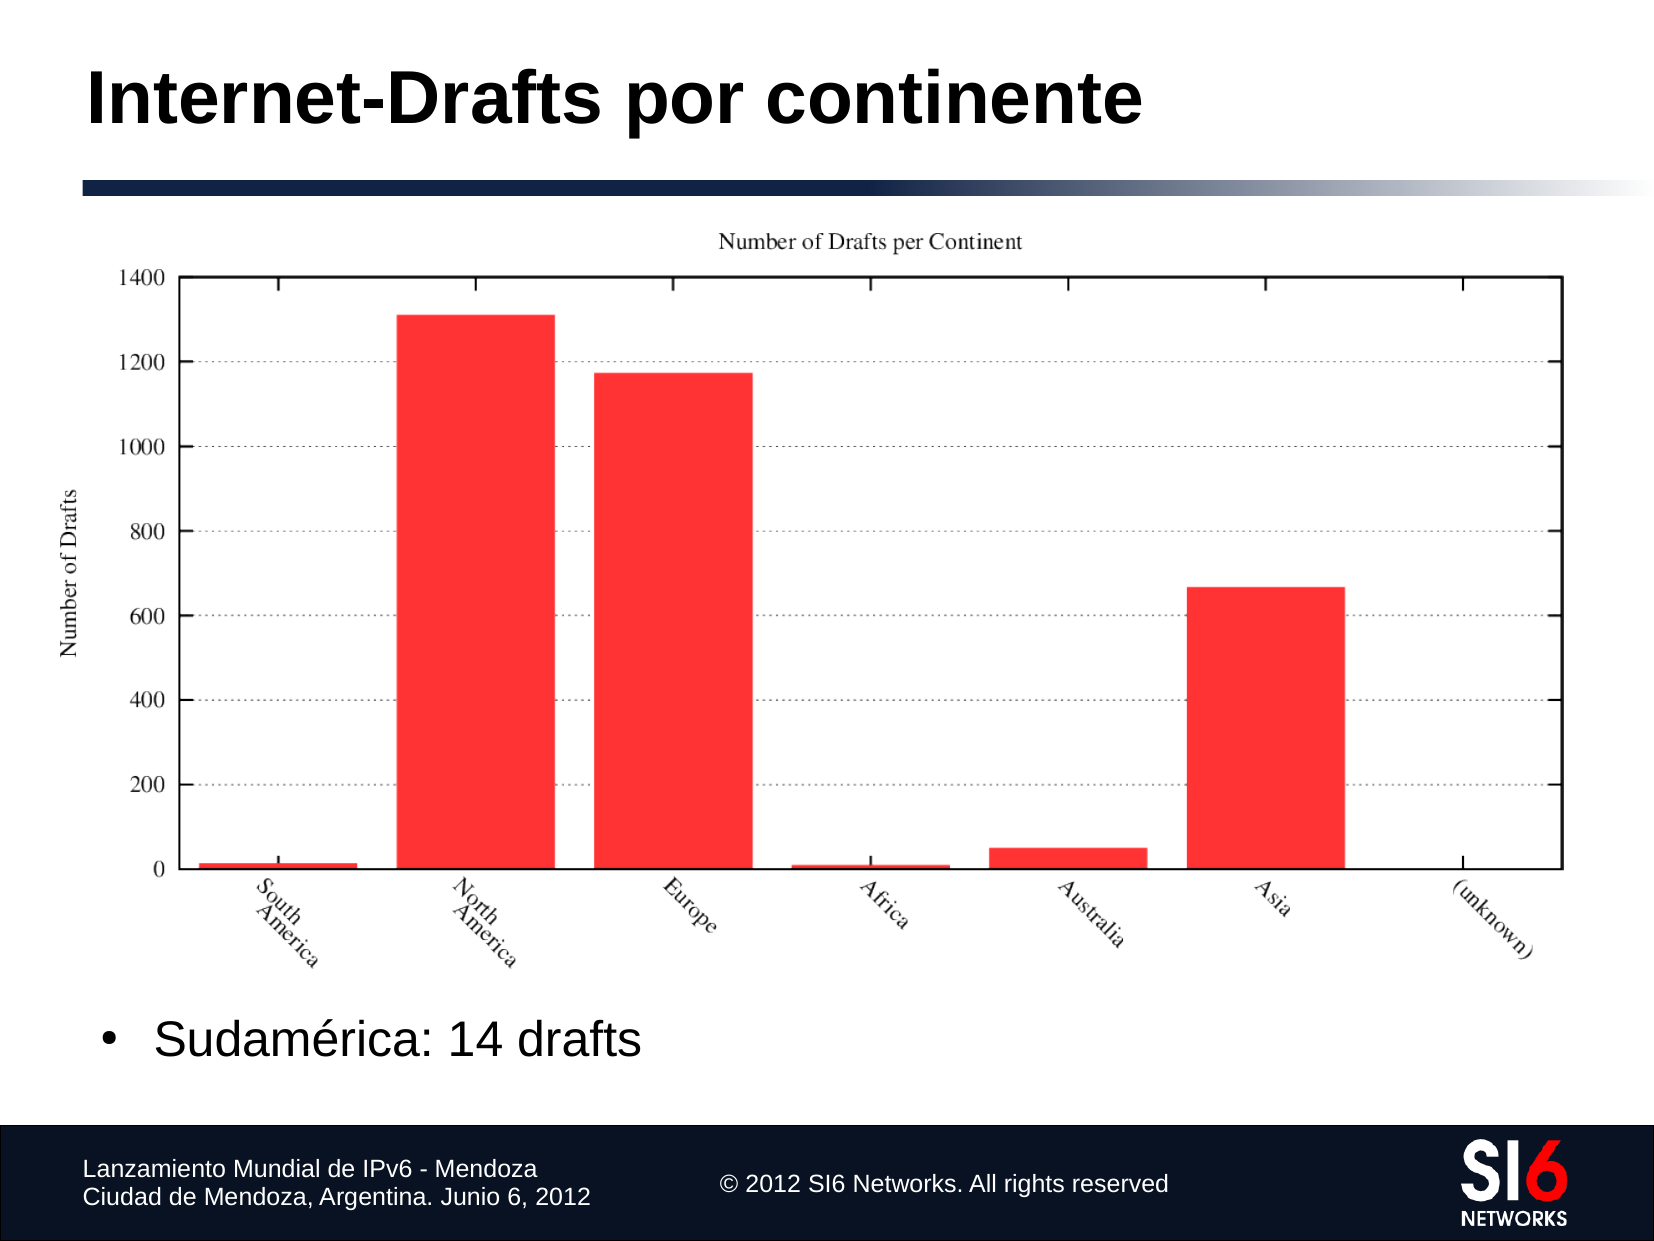

# Internet-Drafts por continente
Sudamérica: 14 drafts